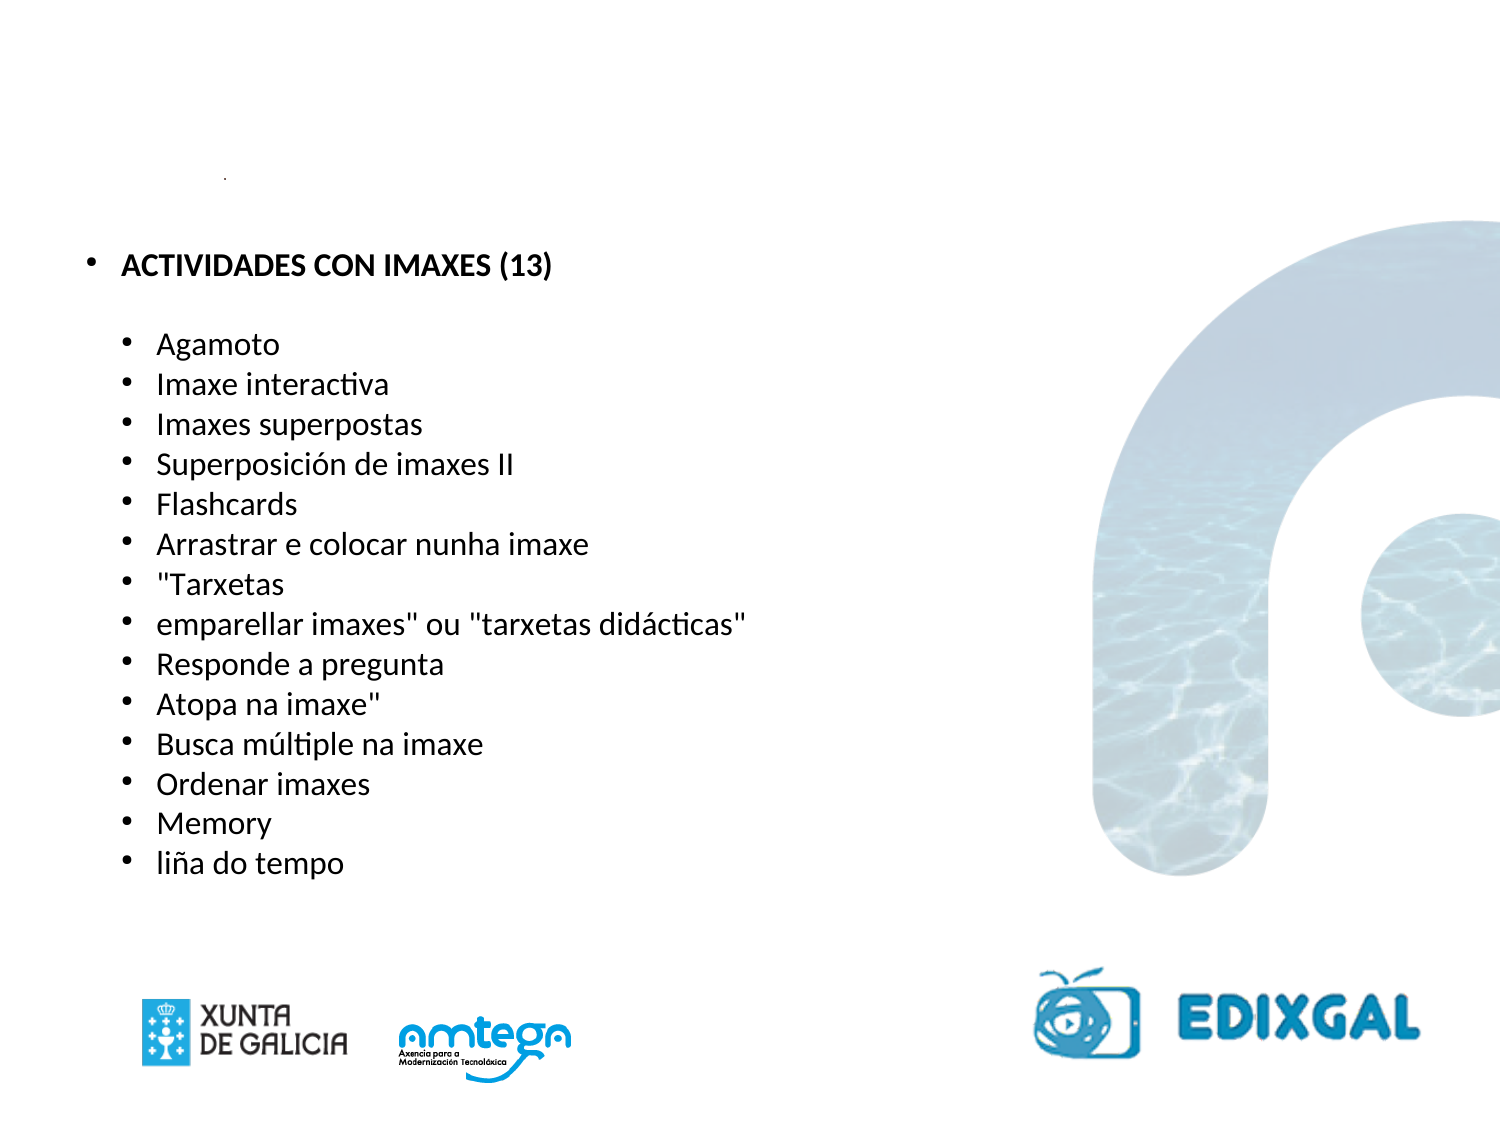

ACTIVIDADES CON IMAXES (13)
Agamoto
Imaxe interactiva
Imaxes superpostas
Superposición de imaxes II
Flashcards
Arrastrar e colocar nunha imaxe
"Tarxetas
emparellar imaxes" ou "tarxetas didácticas"
Responde a pregunta
Atopa na imaxe"
Busca múltiple na imaxe
Ordenar imaxes
Memory
liña do tempo